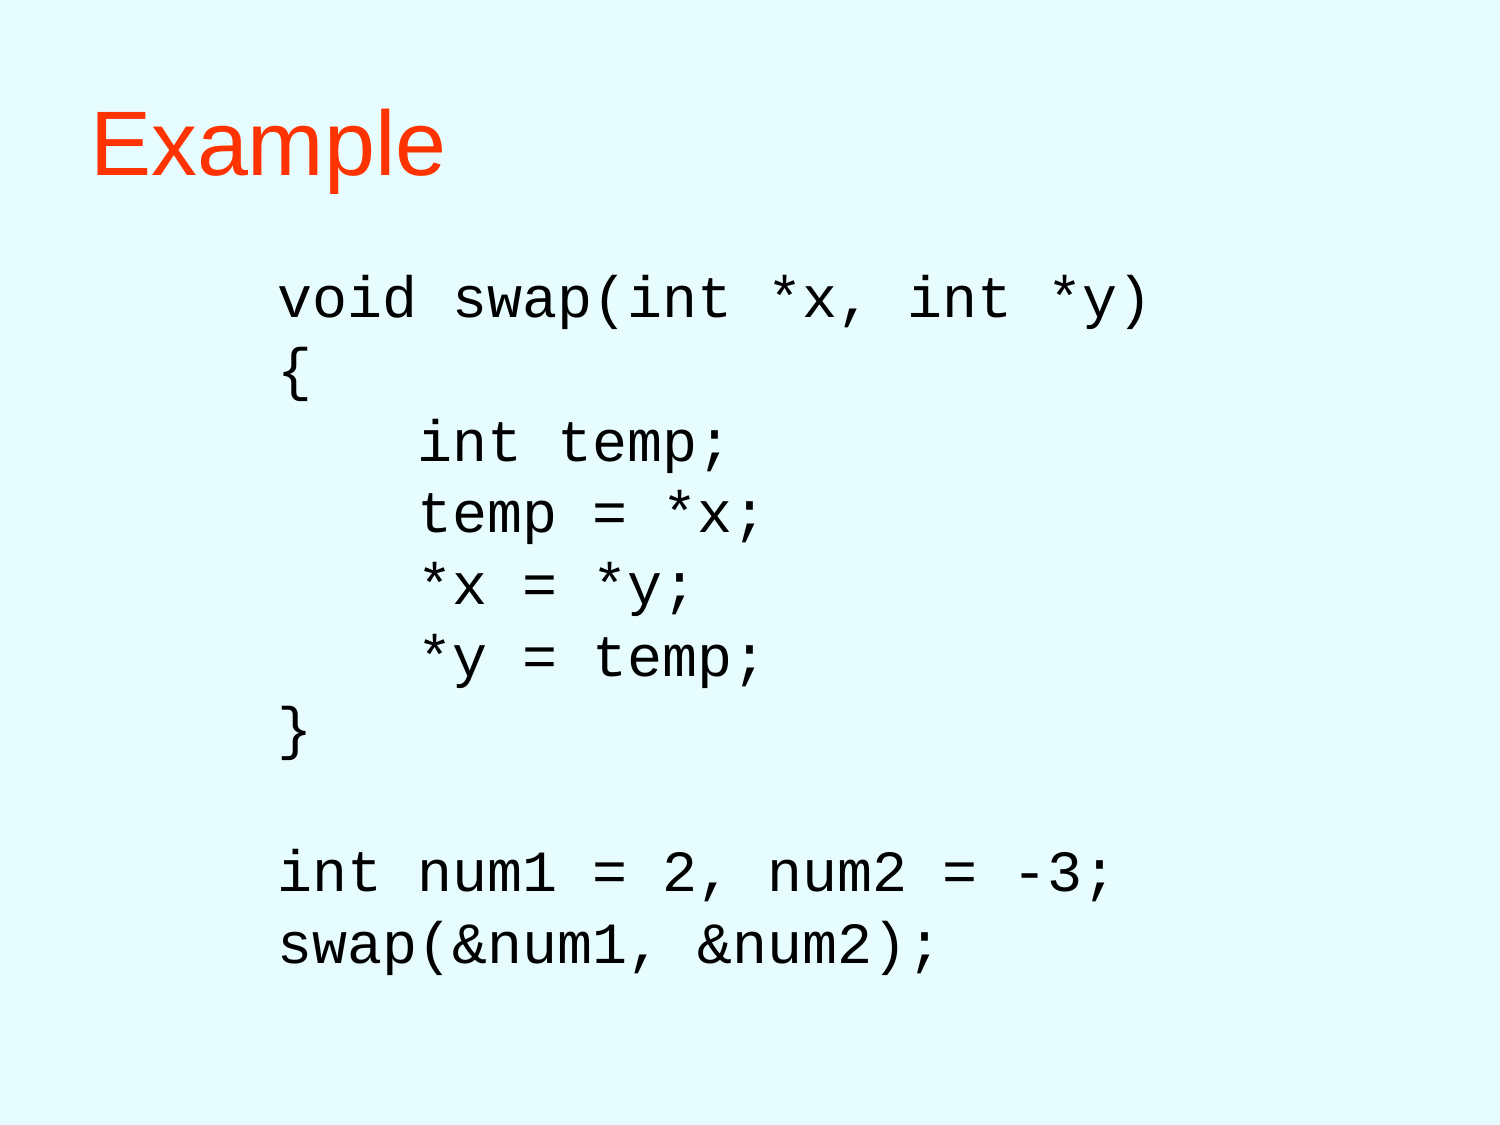

# Example
void swap(int *x, int *y)
{
 int temp;
 temp = *x;
 *x = *y;
 *y = temp;
}
int num1 = 2, num2 = -3;
swap(&num1, &num2);